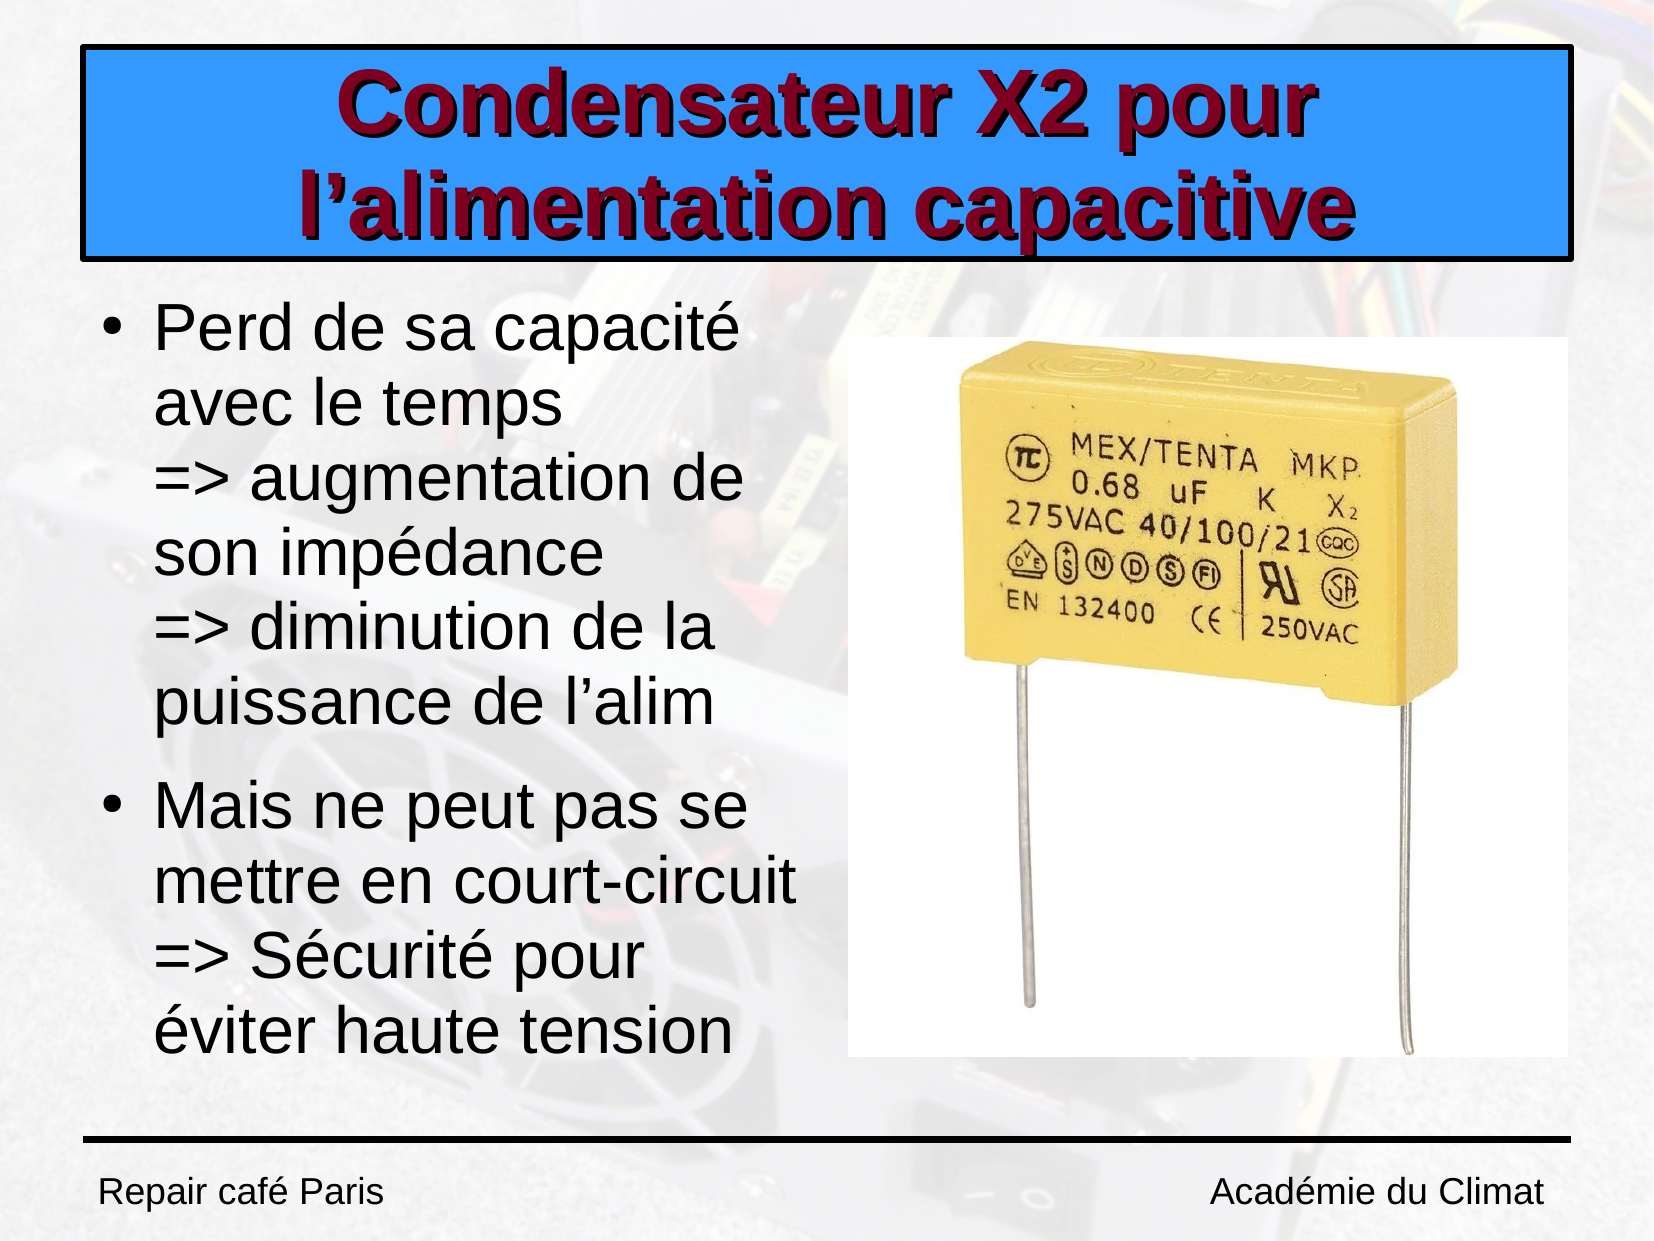

# Condensateur X2 pour l’alimentation capacitive
Perd de sa capacité avec le temps
=> augmentation de son impédance
=> diminution de la puissance de l’alim
Mais ne peut pas se mettre en court-circuit
=> Sécurité pour éviter haute tension
Repair café Paris	Académie du Climat